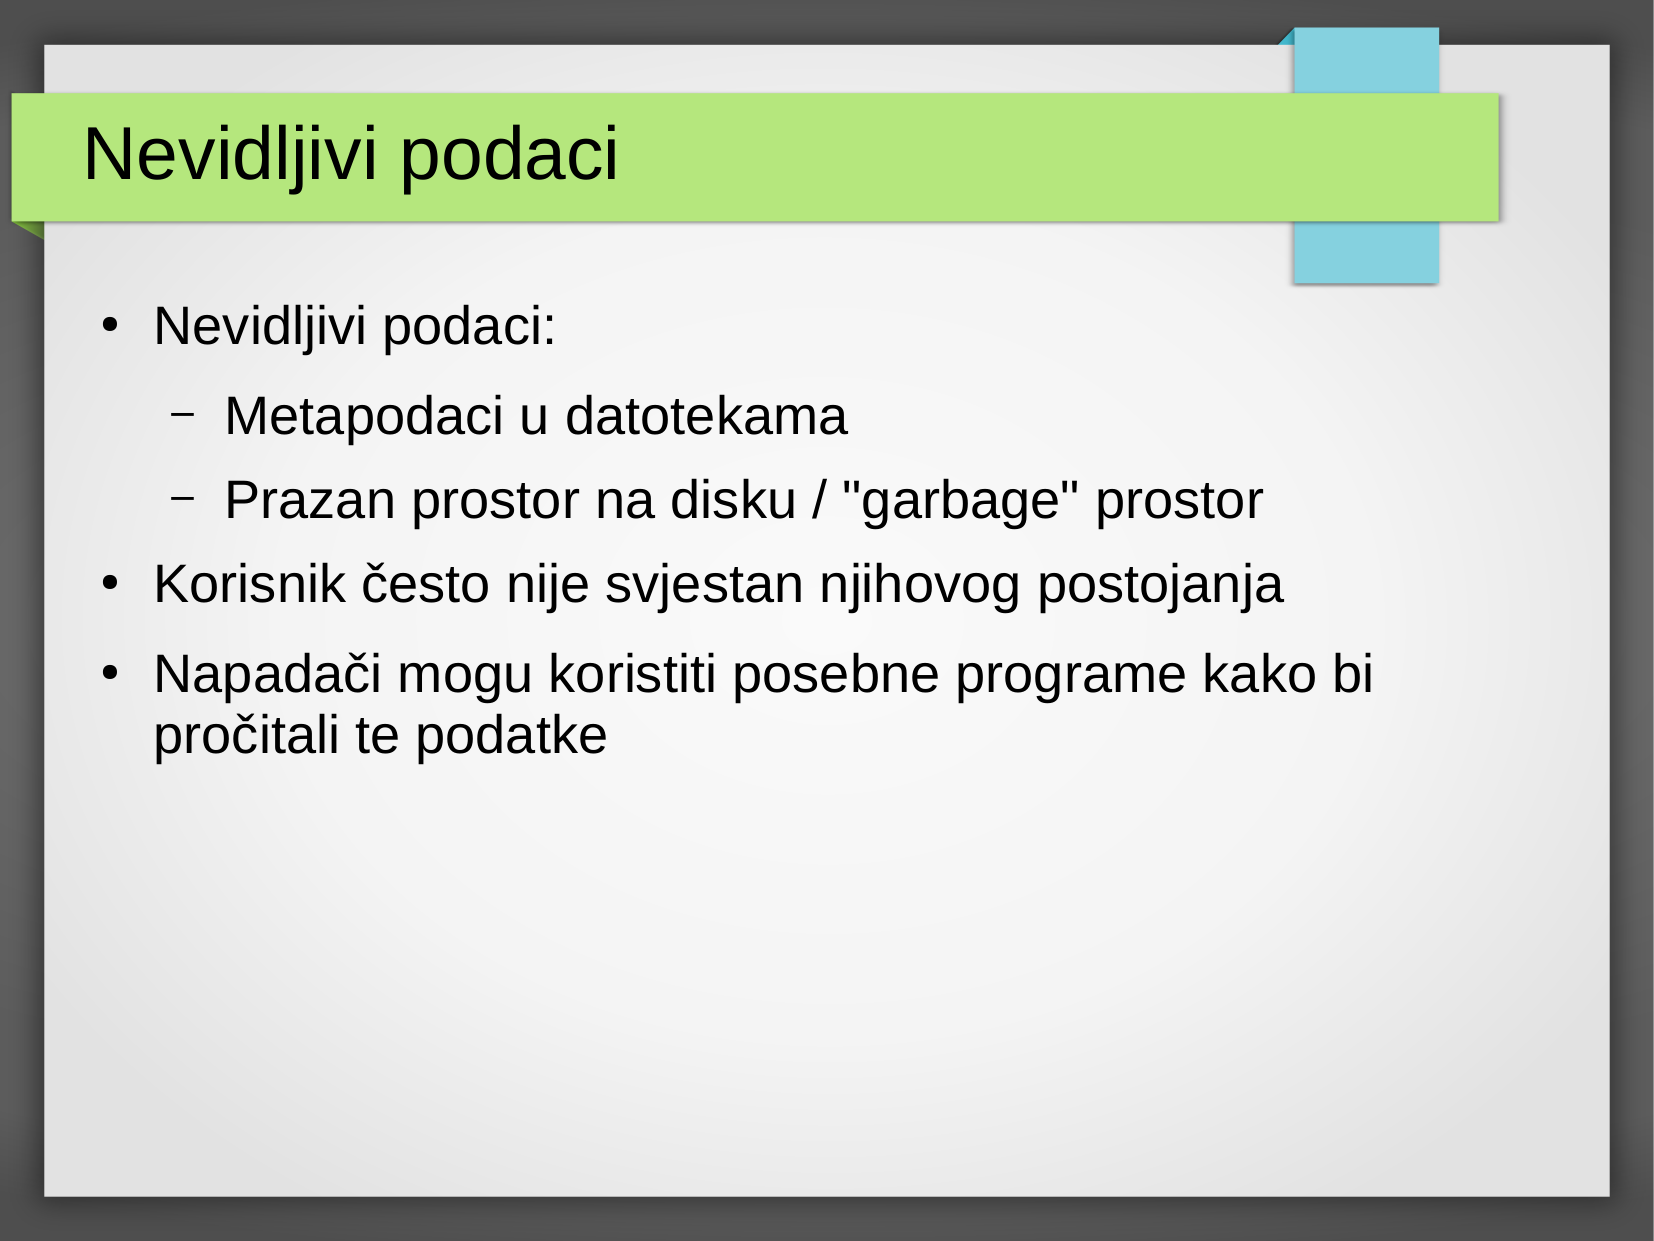

# Nevidljivi podaci
Nevidljivi podaci:
Metapodaci u datotekama
Prazan prostor na disku / "garbage" prostor
Korisnik često nije svjestan njihovog postojanja
Napadači mogu koristiti posebne programe kako bi pročitali te podatke